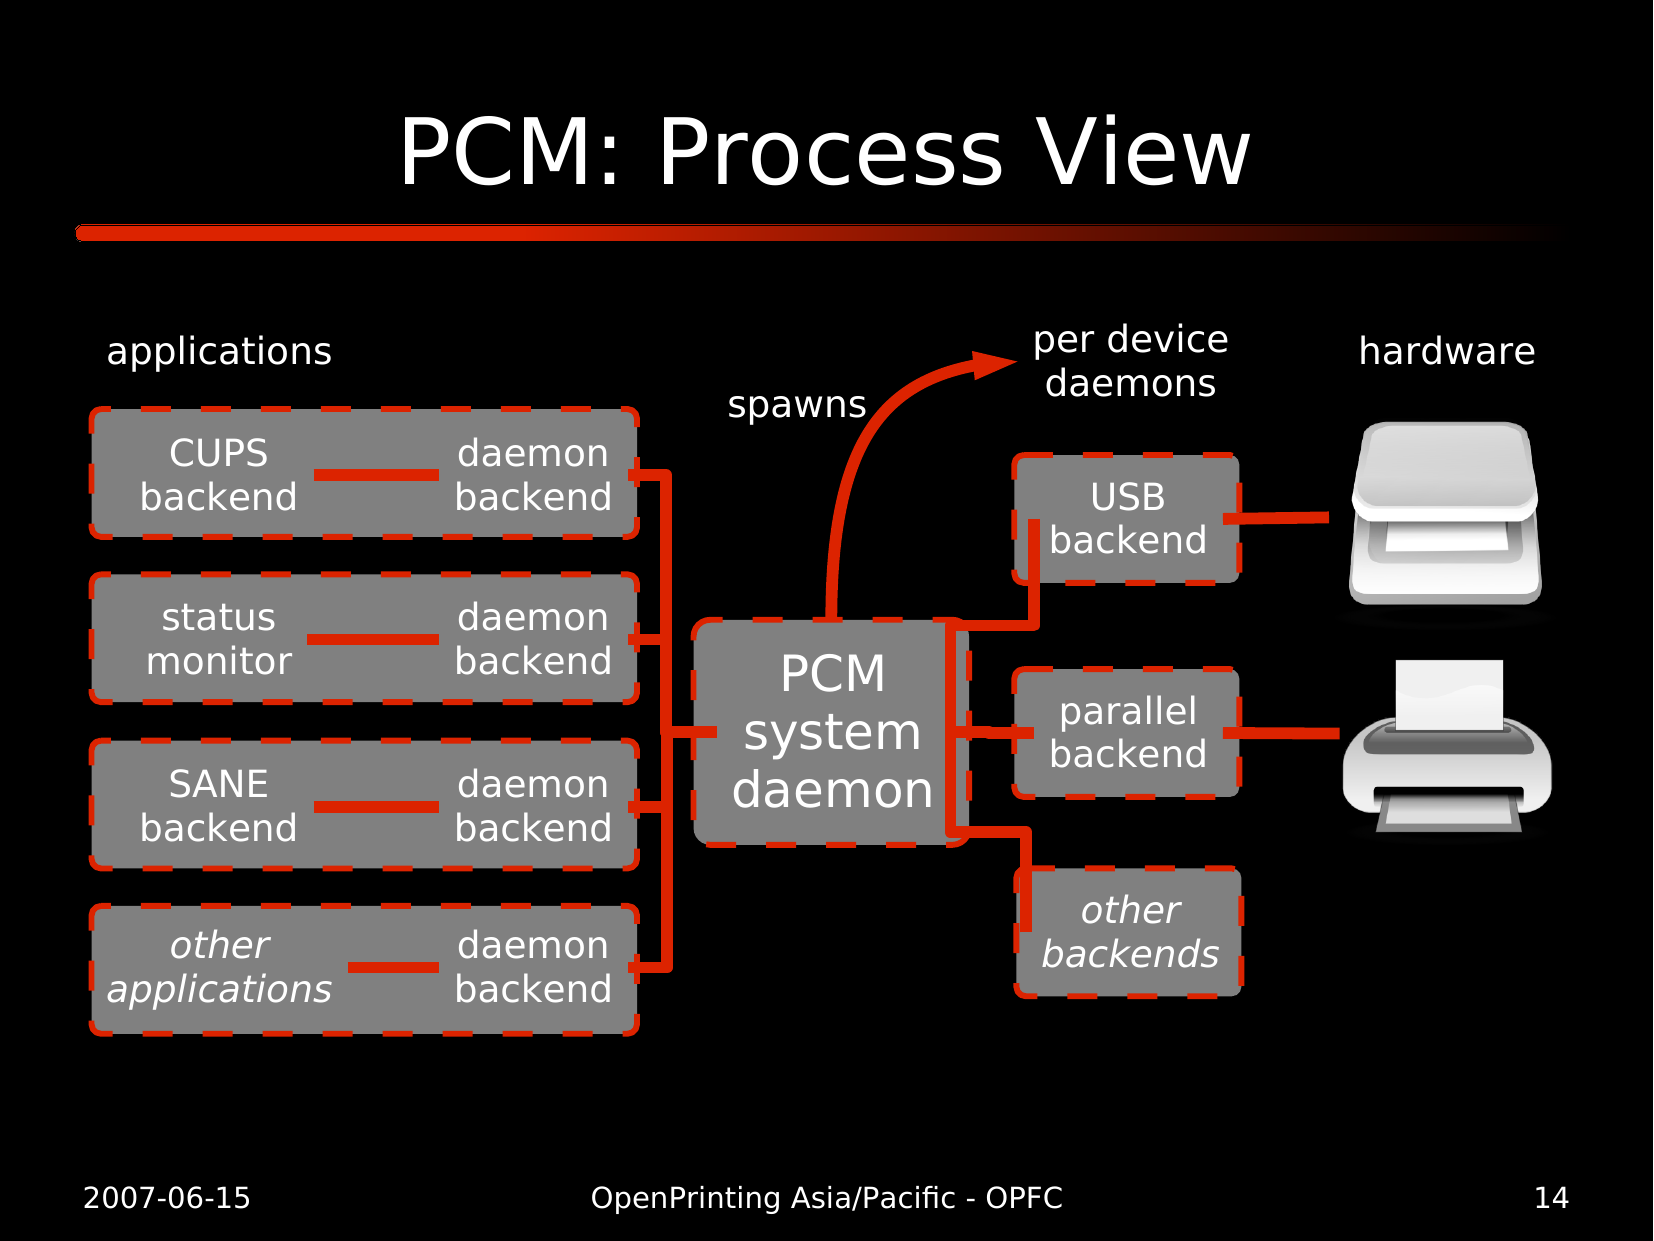

# PCM: Process View
per device
daemons
applications
hardware
spawns
CUPS
backend
daemon
backend
USB
backend
status
monitor
daemon
backend
PCM
system
daemon
parallel
backend
SANE
backend
daemon
backend
other
backends
other
applications
daemon
backend
2007-06-15
OpenPrinting Asia/Pacific - OPFC
14